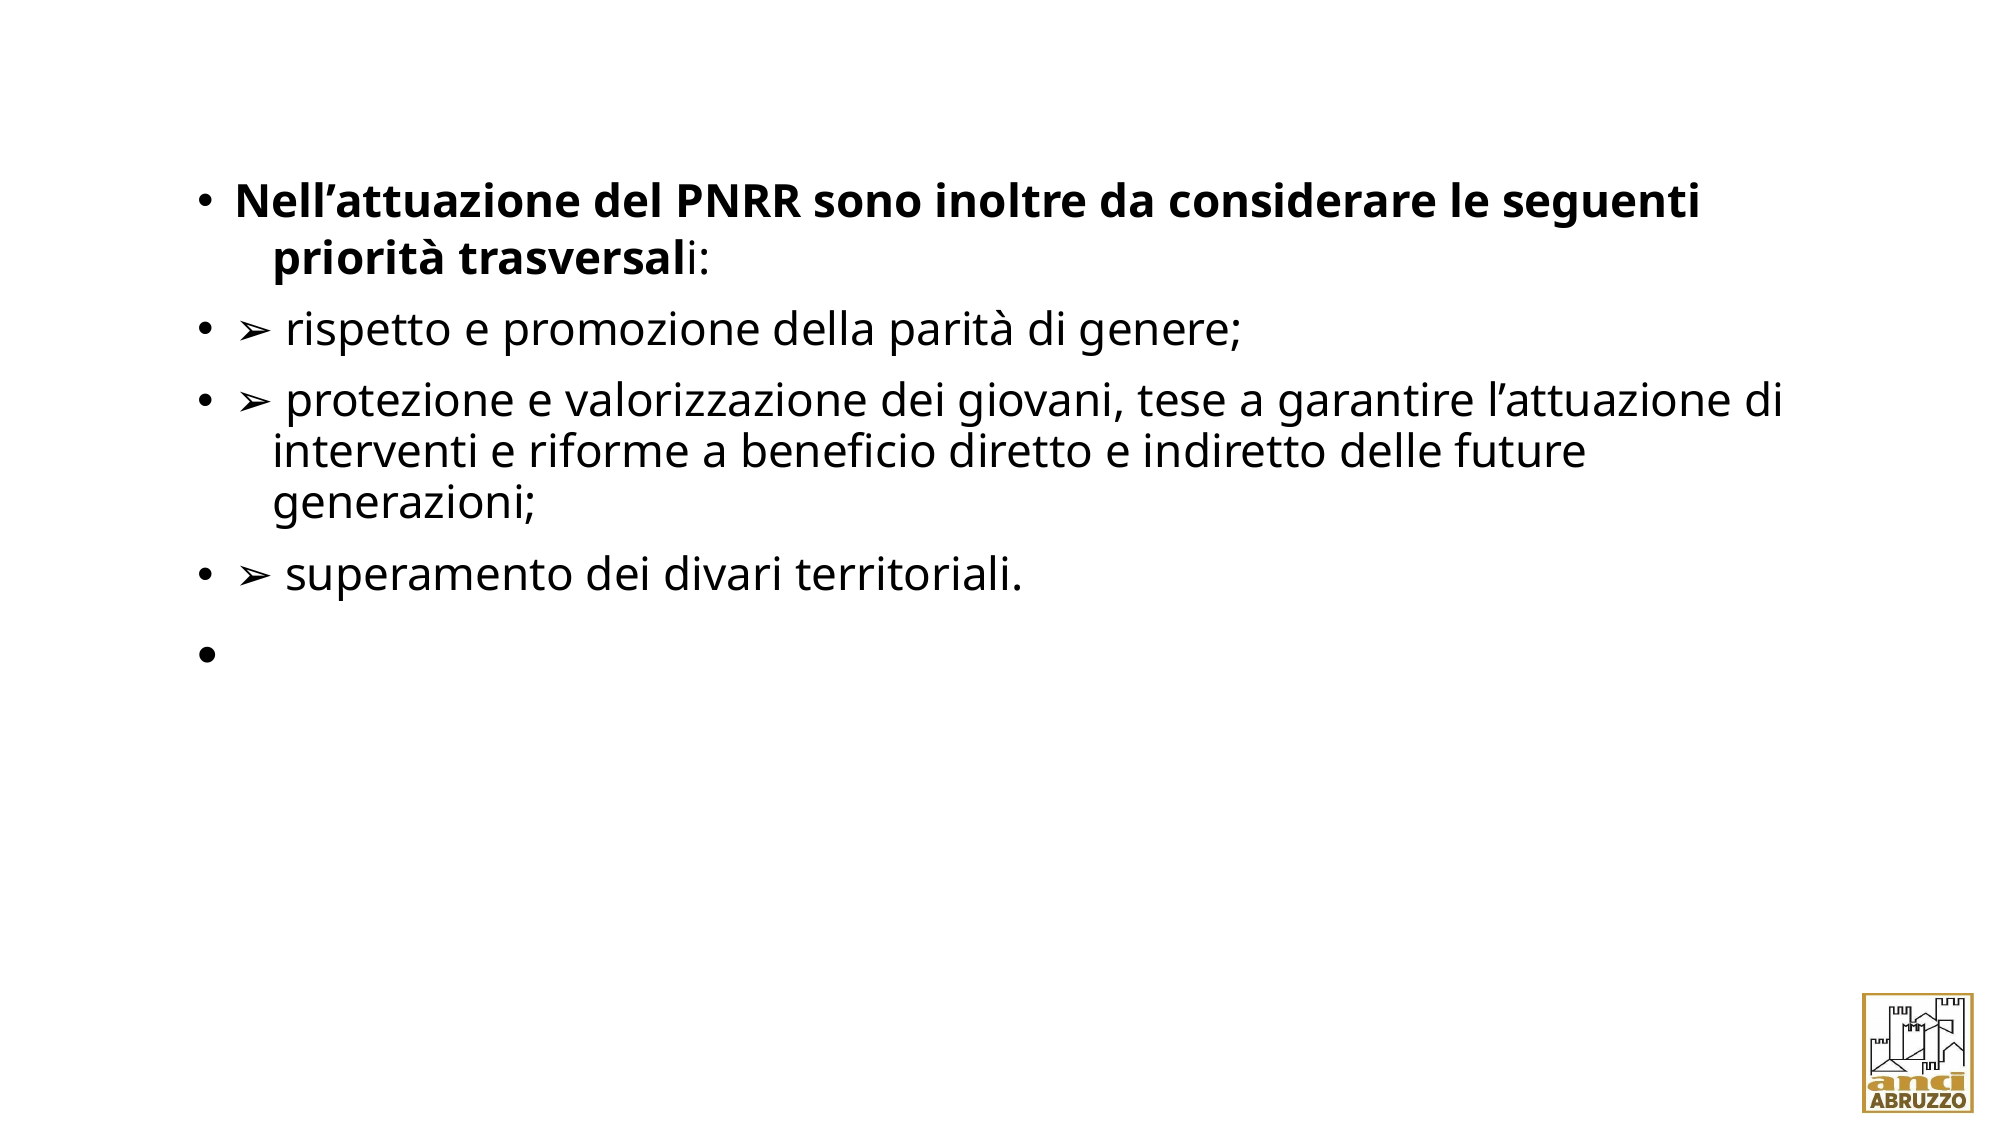

# Nell’attuazione del PNRR sono inoltre da considerare le seguenti priorità trasversali:
➢ rispetto e promozione della parità di genere;
➢ protezione e valorizzazione dei giovani, tese a garantire l’attuazione di interventi e riforme a beneficio diretto e indiretto delle future generazioni;
➢ superamento dei divari territoriali.